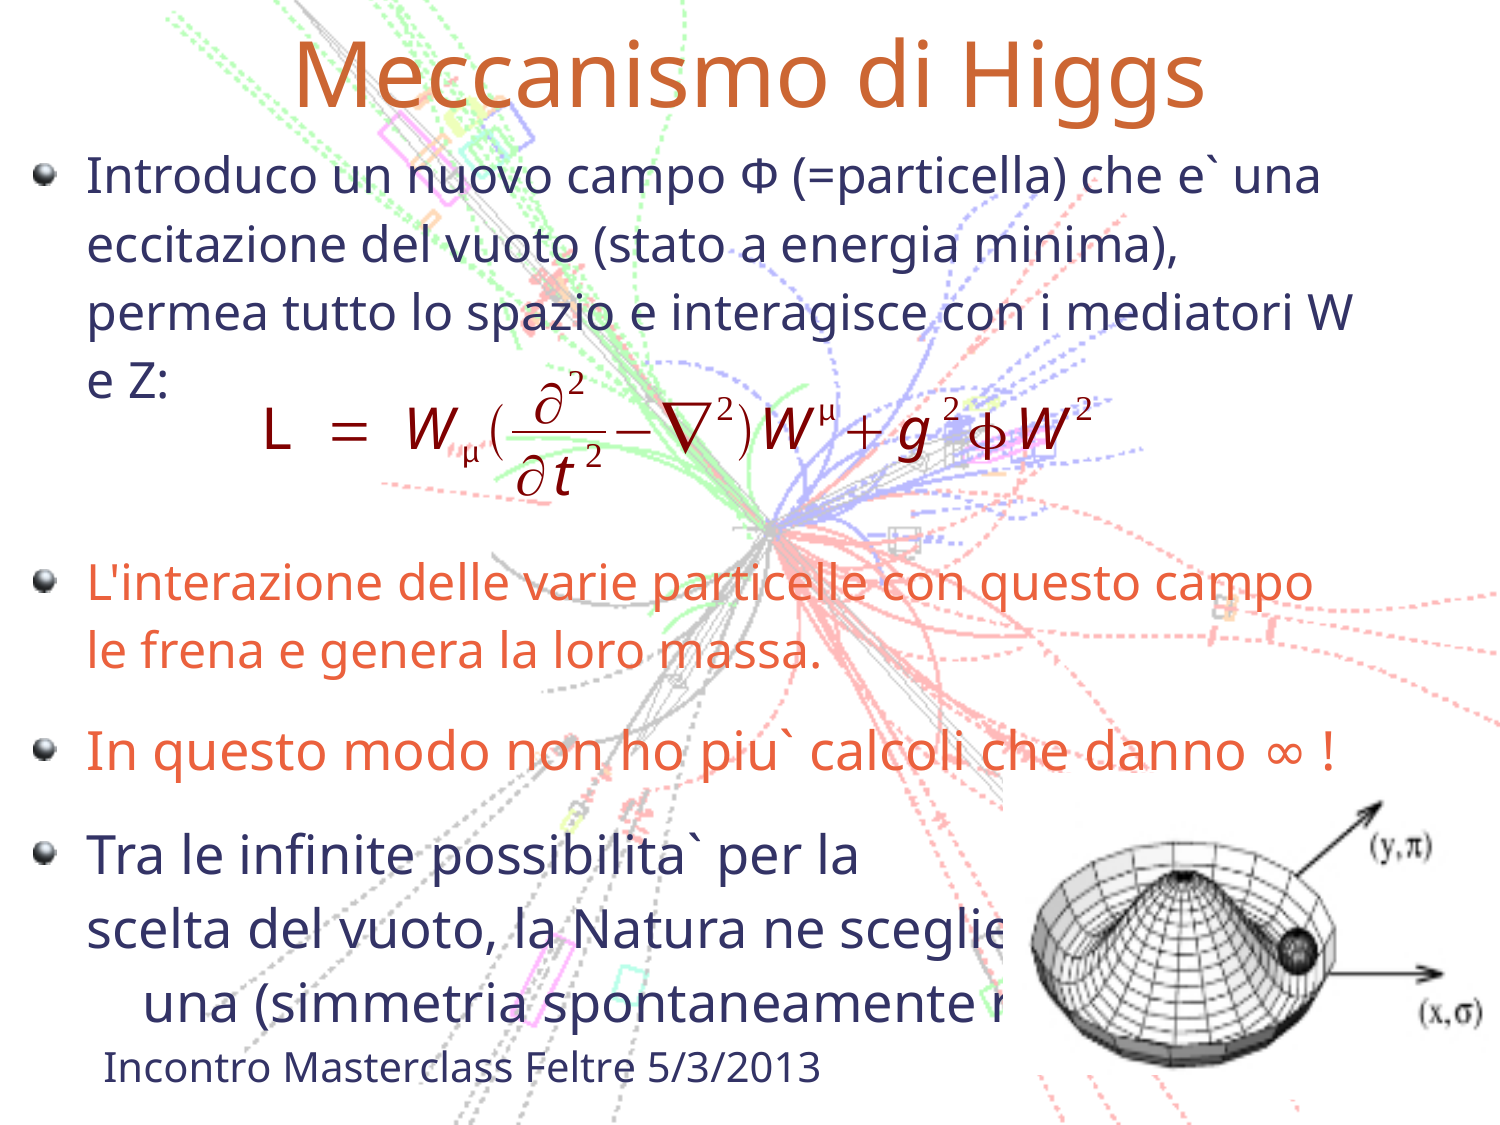

# Meccanismo di Higgs
Introduco un nuovo campo Φ (=particella) che e` una eccitazione del vuoto (stato a energia minima), permea tutto lo spazio e interagisce con i mediatori W e Z:
L'interazione delle varie particelle con questo campo le frena e genera la loro massa.
In questo modo non ho piu` calcoli che danno ∞ !
Tra le infinite possibilita` per la scelta del vuoto, la Natura ne sceglie una (simmetria spontaneamente rotta).